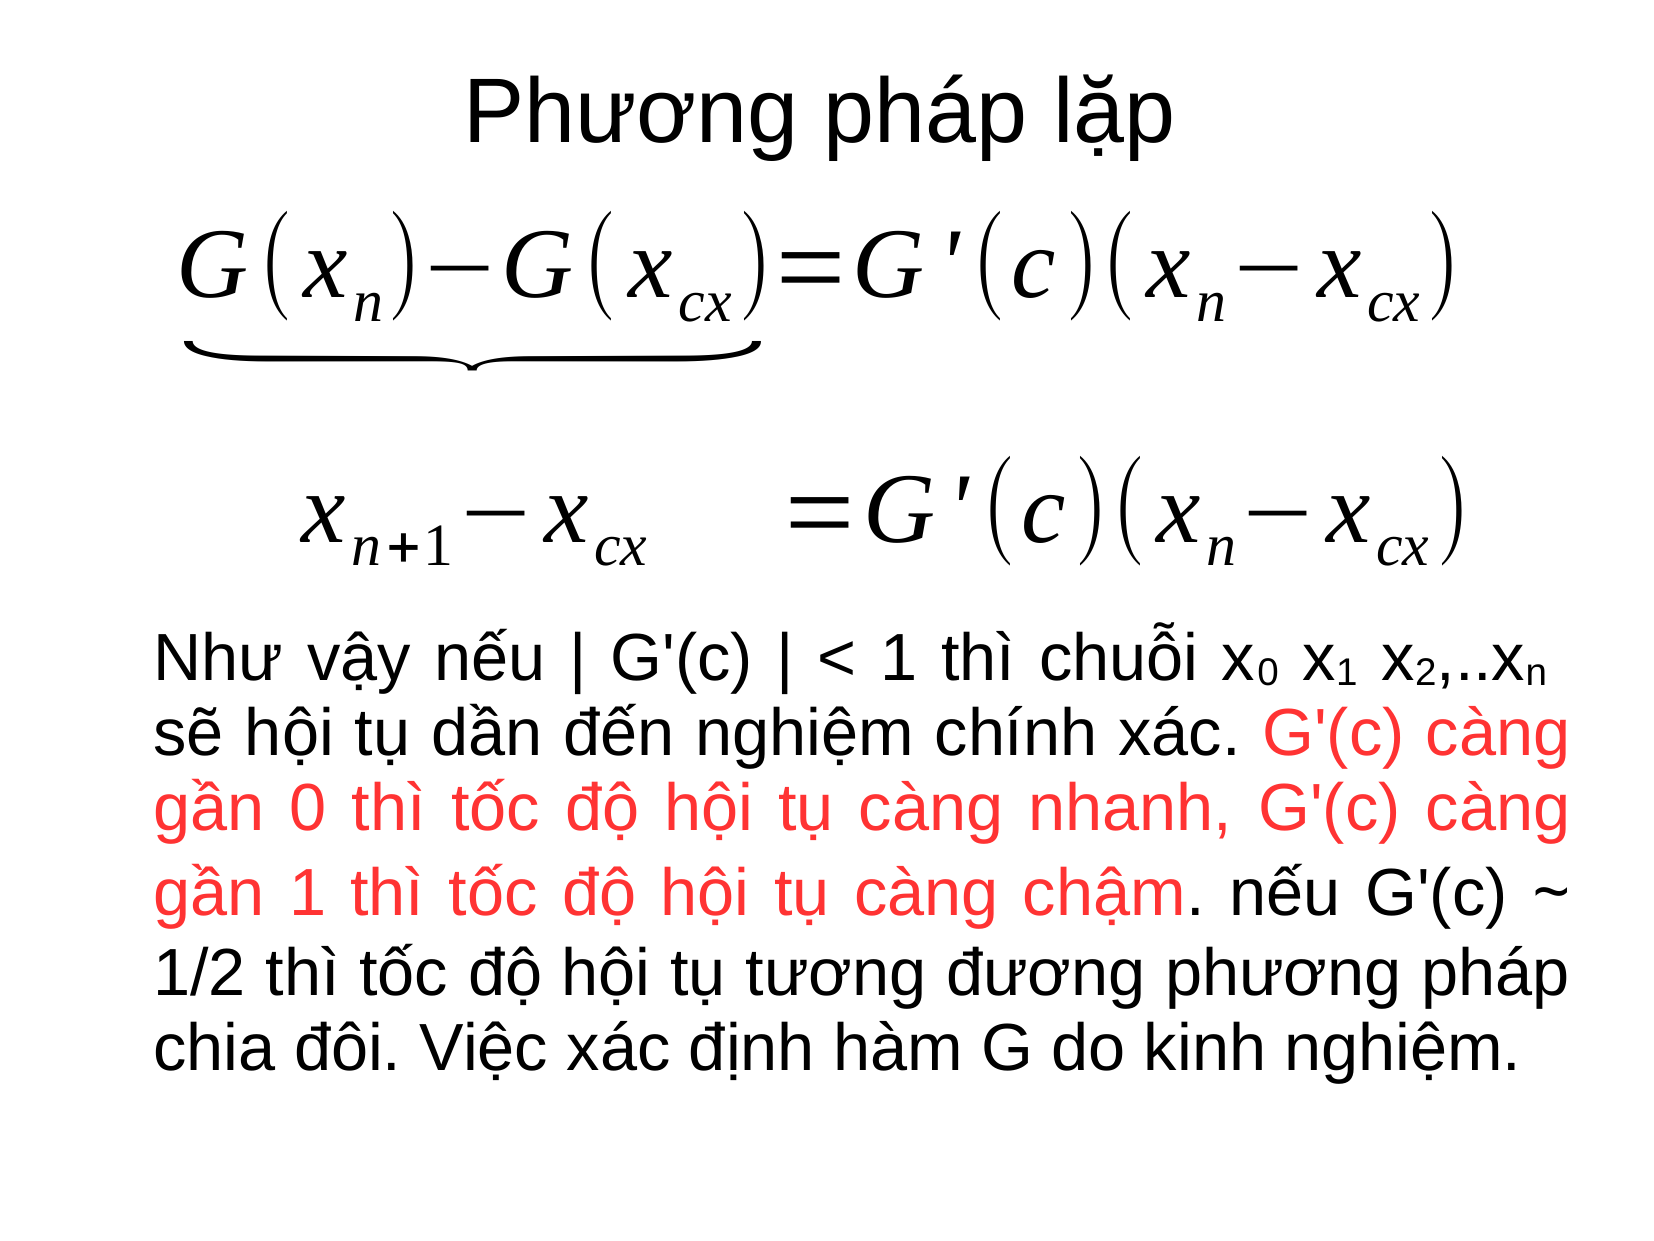

Phương pháp lặp
# Như vậy nếu | G'(c) | < 1 thì chuỗi x0 x1 x2,..xn sẽ hội tụ dần đến nghiệm chính xác. G'(c) càng gần 0 thì tốc độ hội tụ càng nhanh, G'(c) càng gần 1 thì tốc độ hội tụ càng chậm. nếu G'(c) ~ 1/2 thì tốc độ hội tụ tương đương phương pháp chia đôi. Việc xác định hàm G do kinh nghiệm.